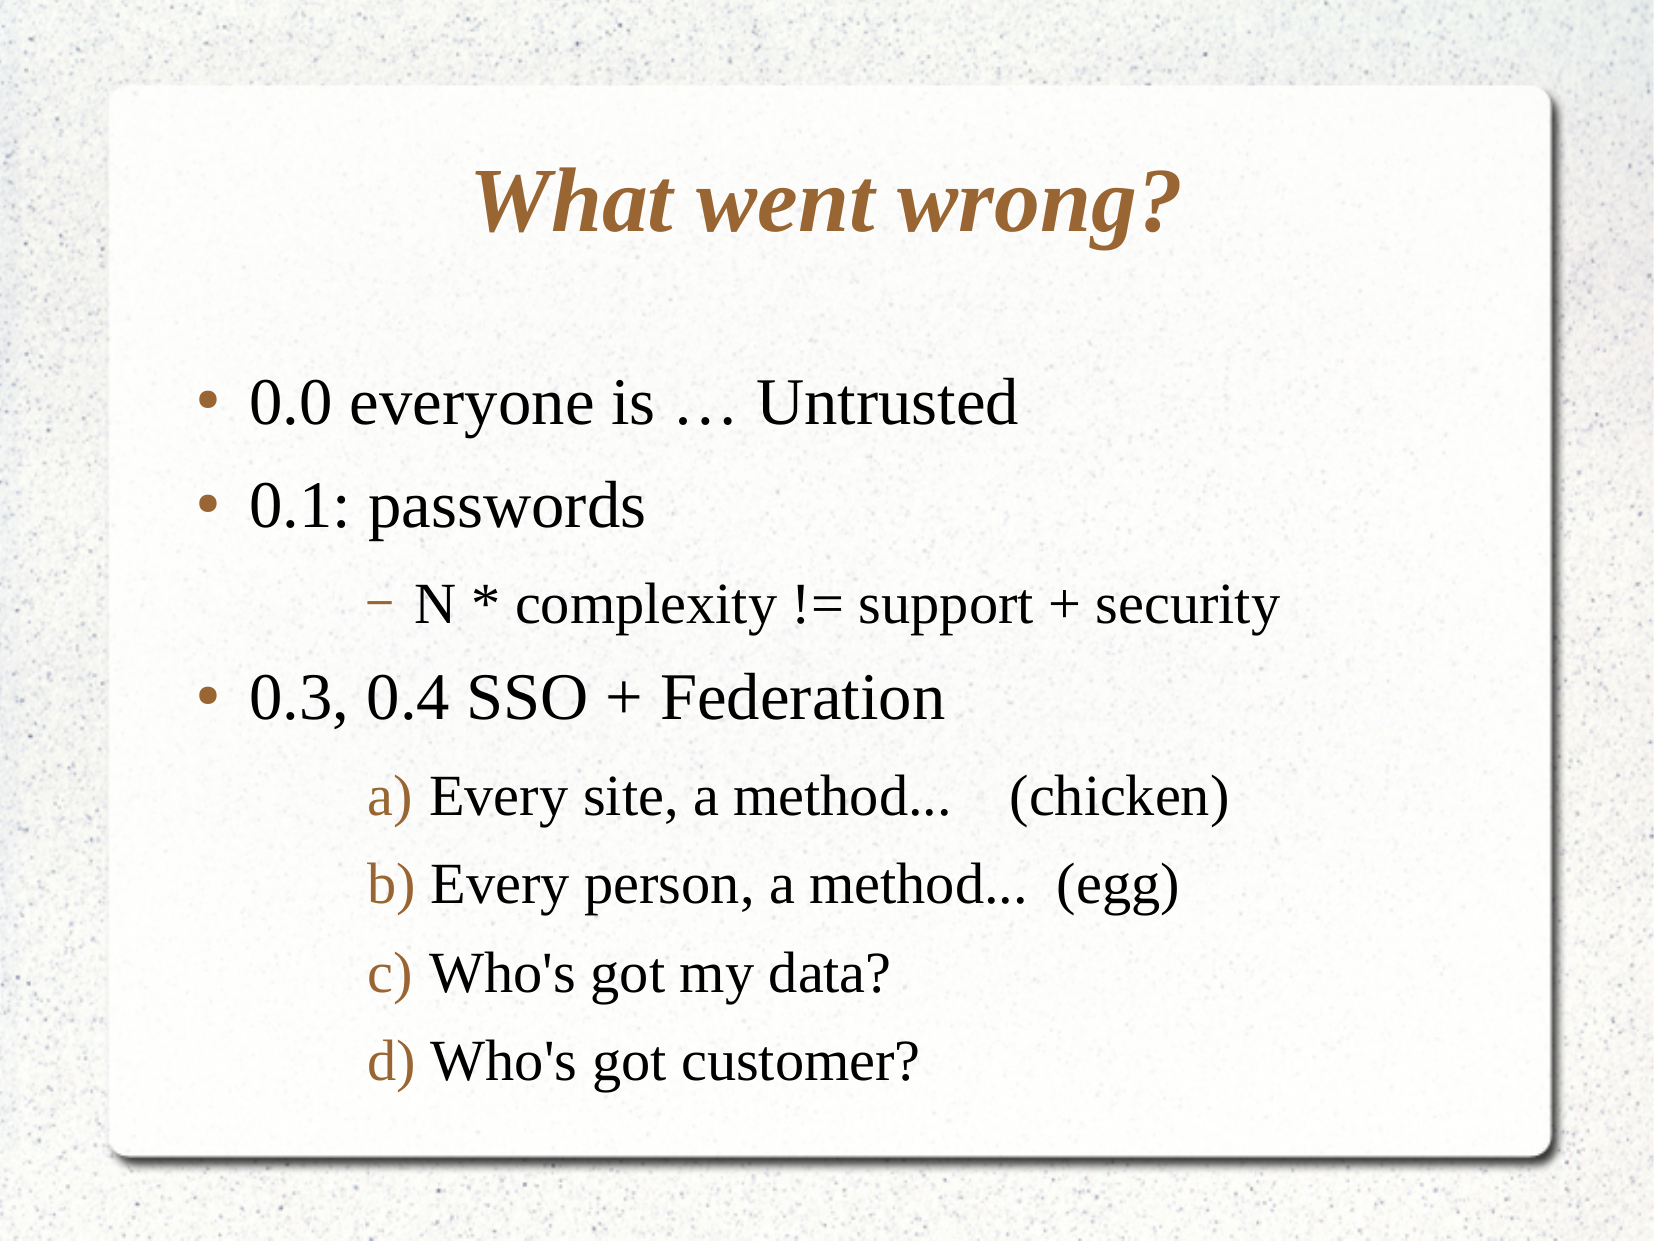

# What went wrong?
0.0 everyone is … Untrusted
0.1: passwords
N * complexity != support + security
0.3, 0.4 SSO + Federation
 Every site, a method... (chicken)
 Every person, a method... (egg)
 Who's got my data?
 Who's got customer?